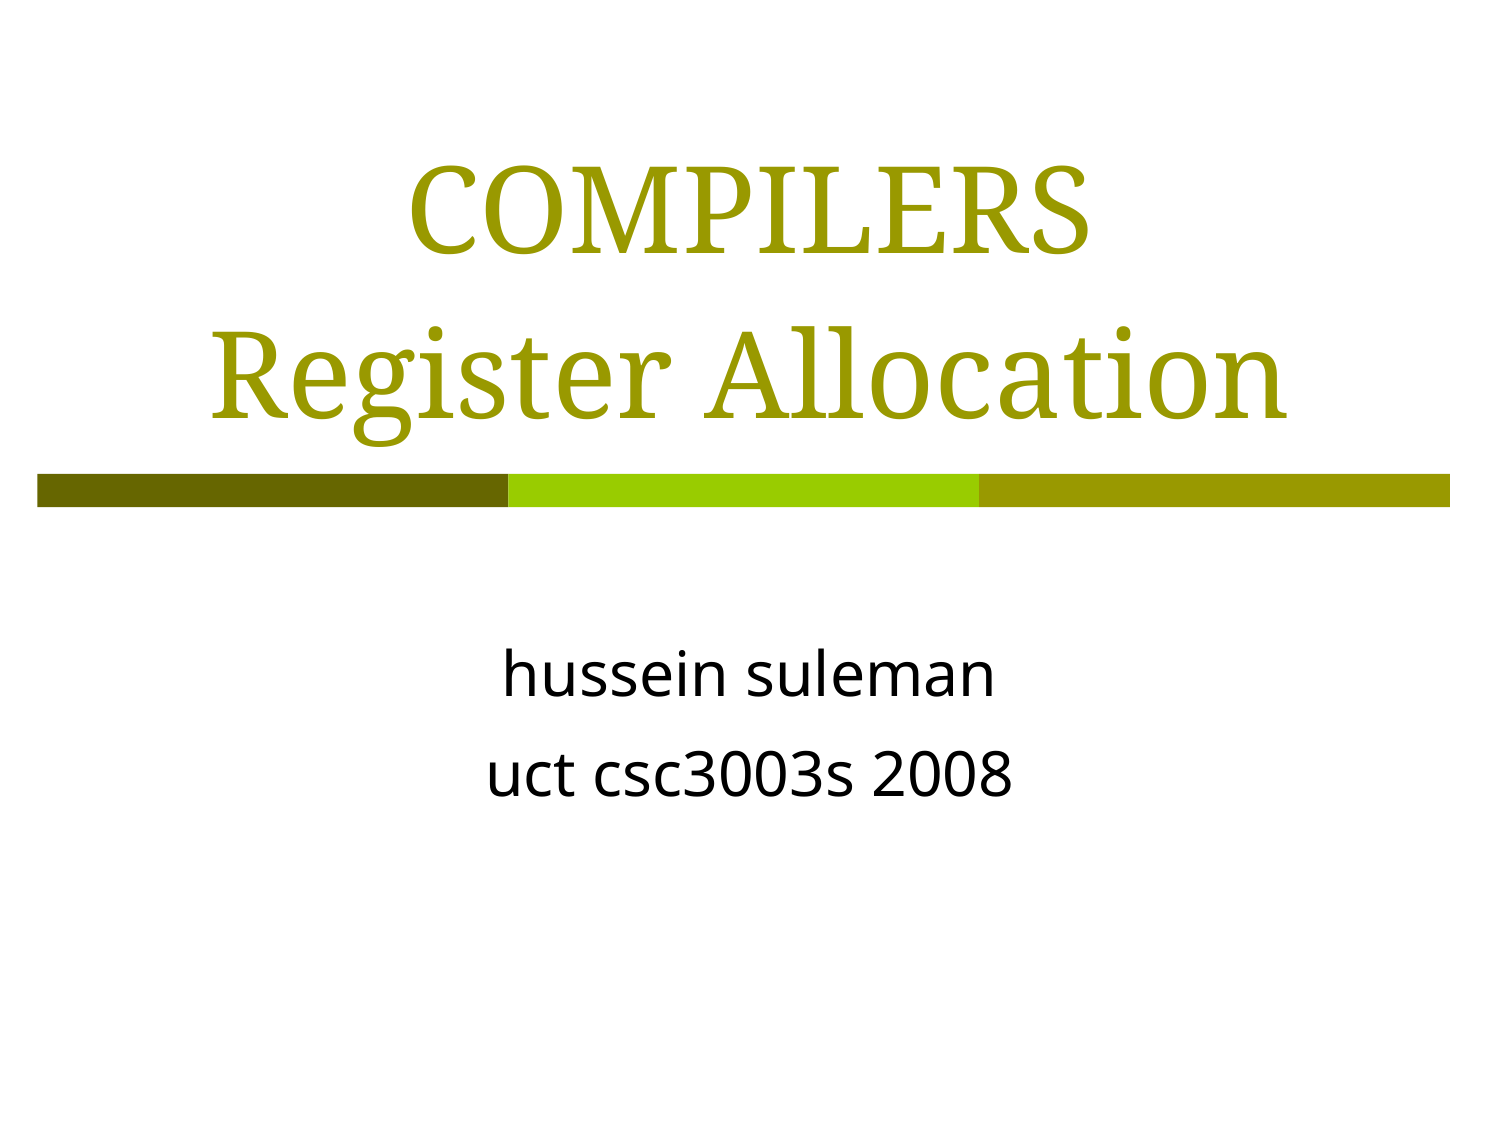

# COMPILERS Register Allocation
hussein suleman
uct csc3003s 2008